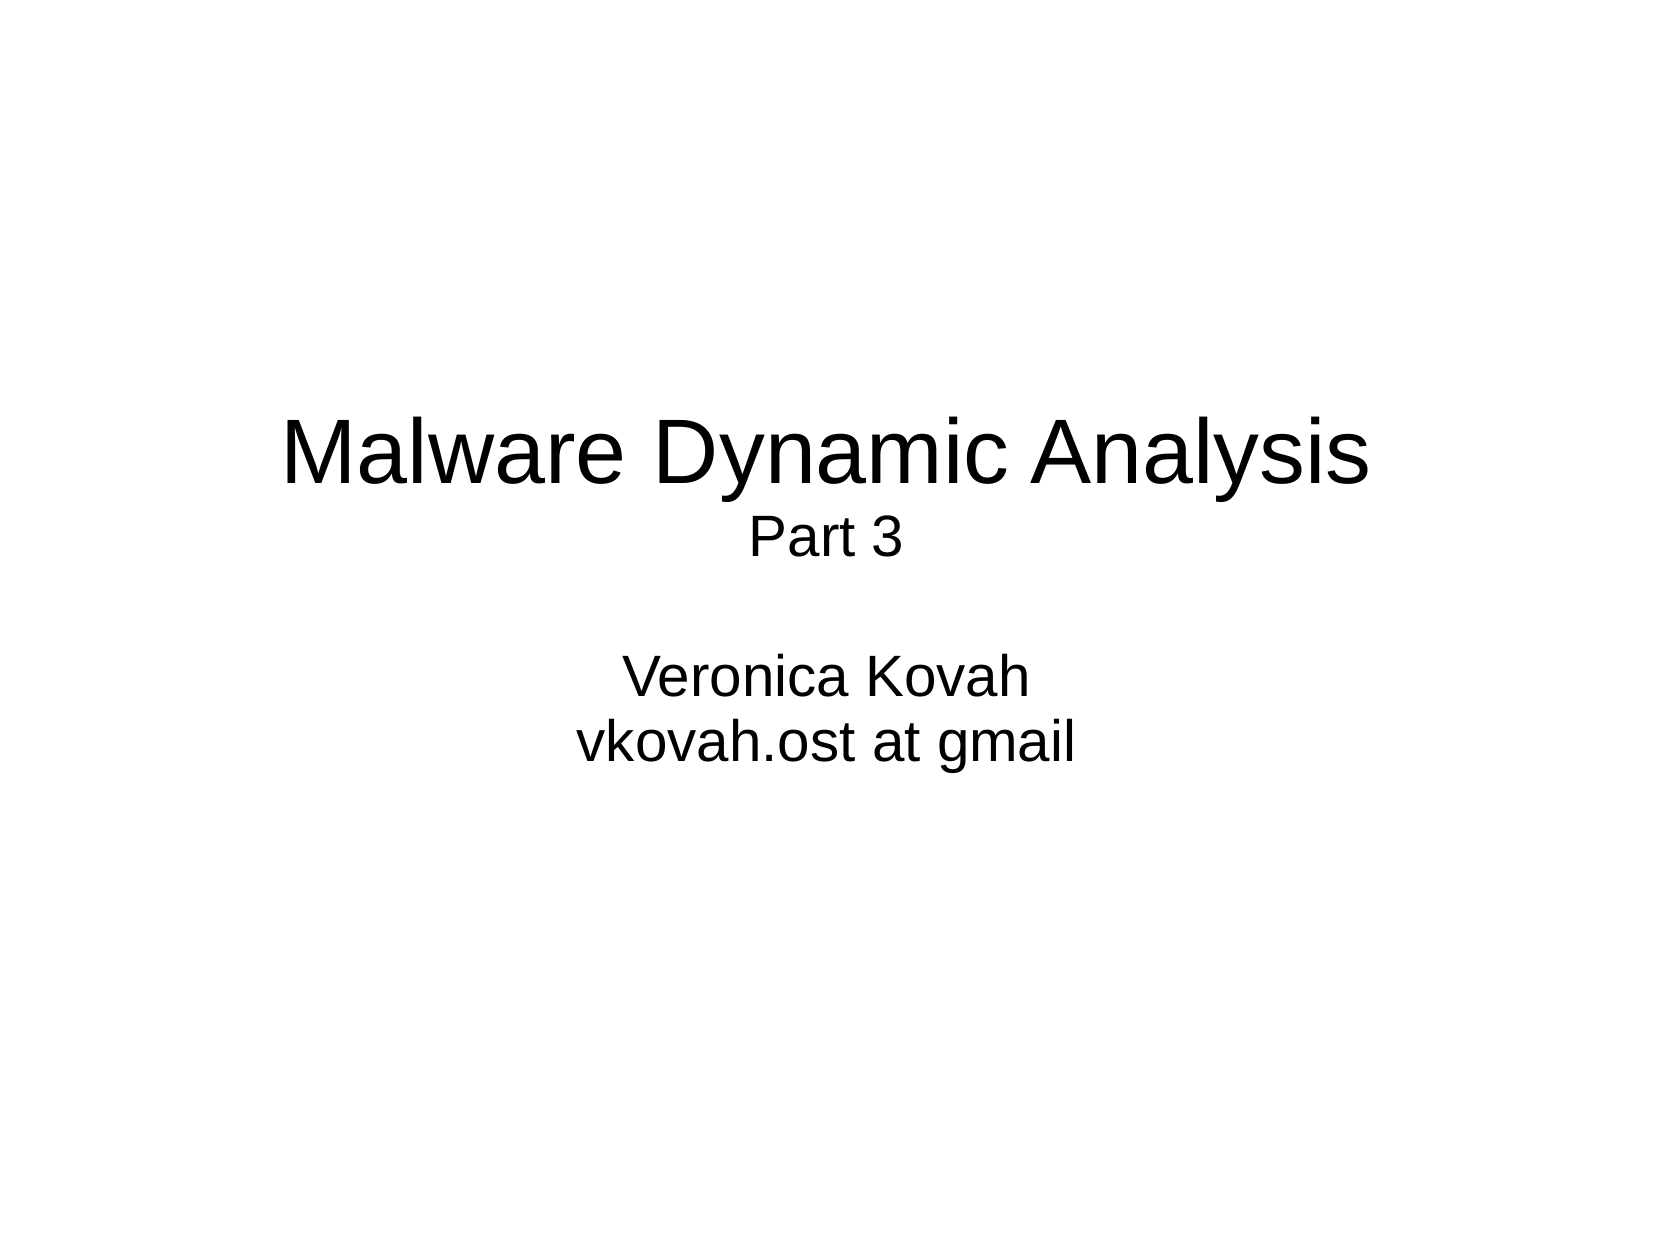

# Malware Dynamic Analysis
Part 3
Veronica Kovah
vkovah.ost at gmail